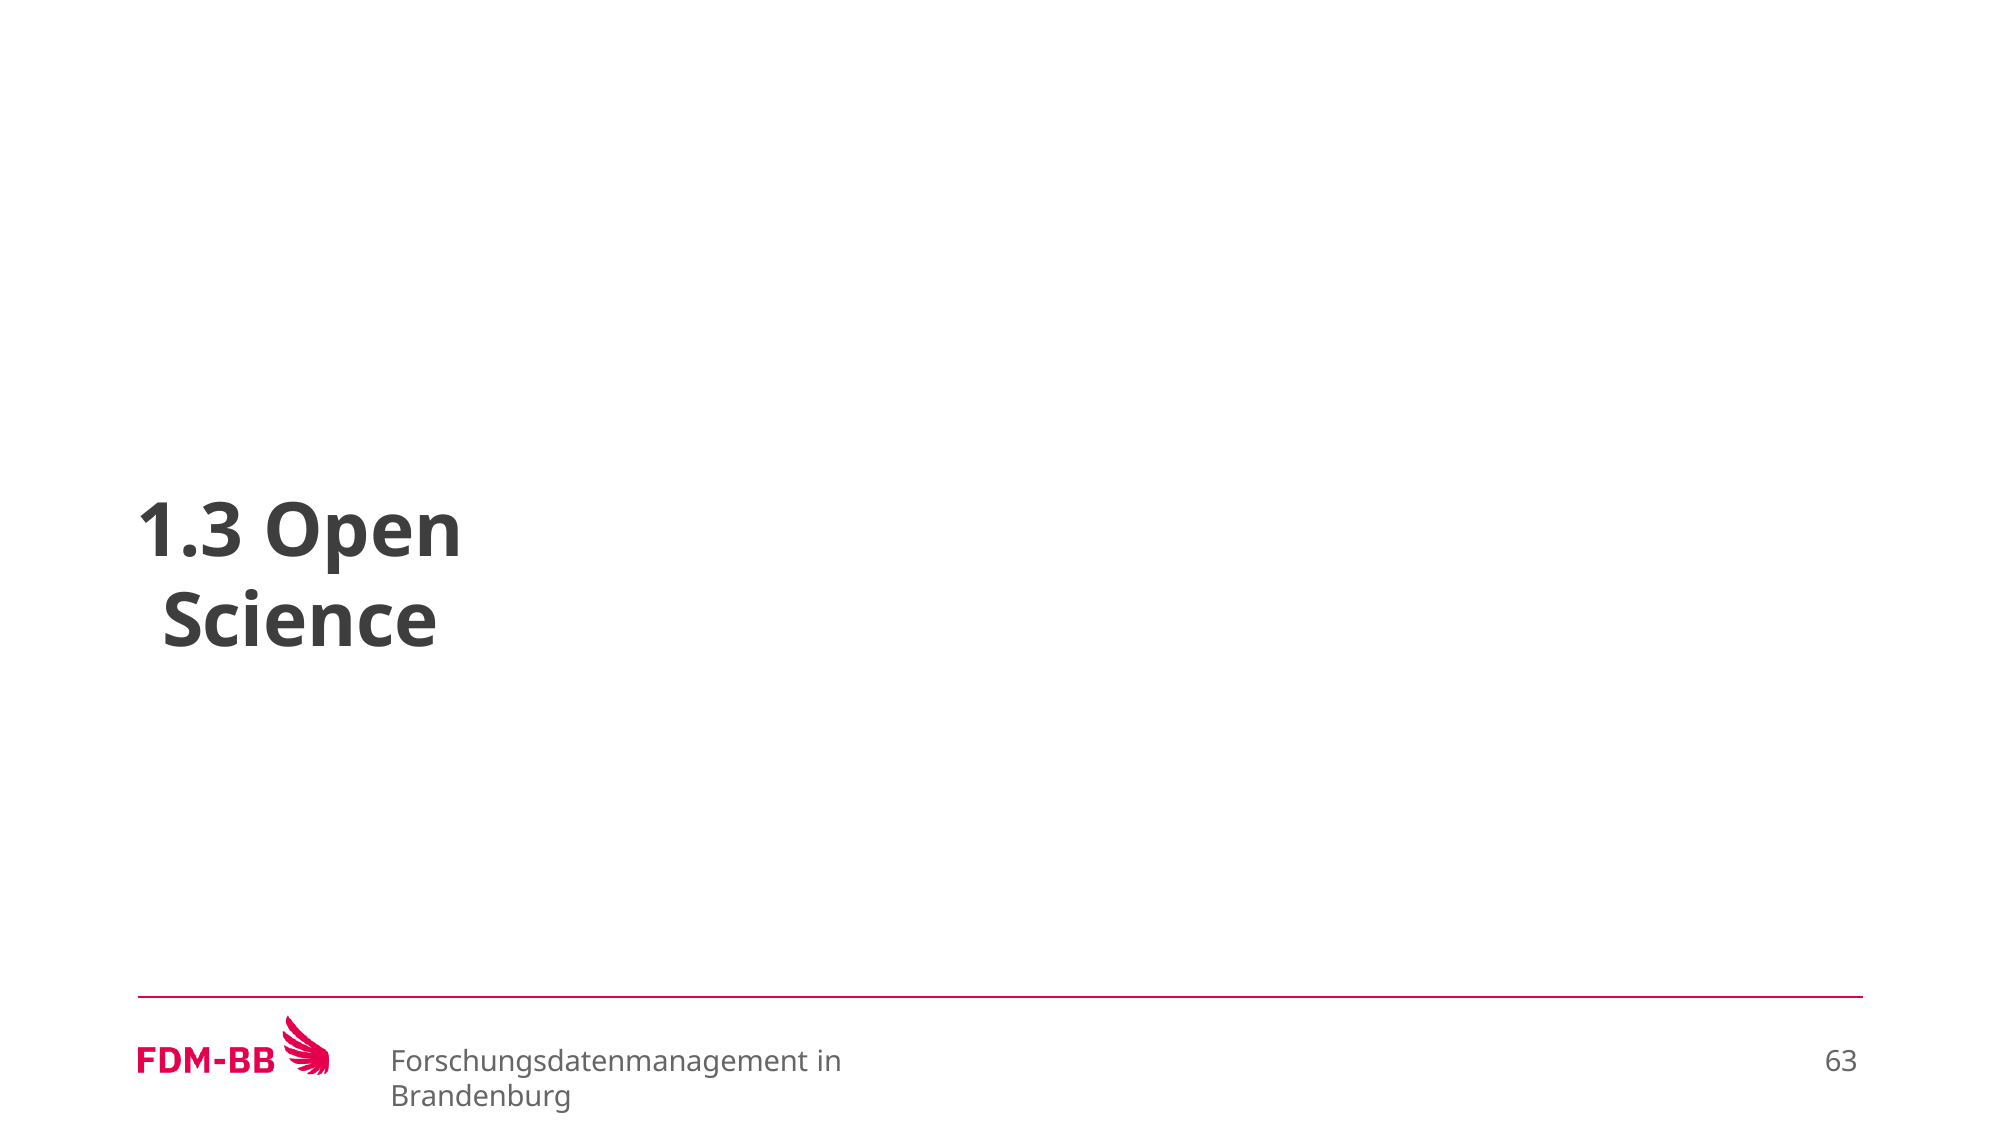

# 1.3 Open Science
Forschungsdatenmanagement in Brandenburg
52